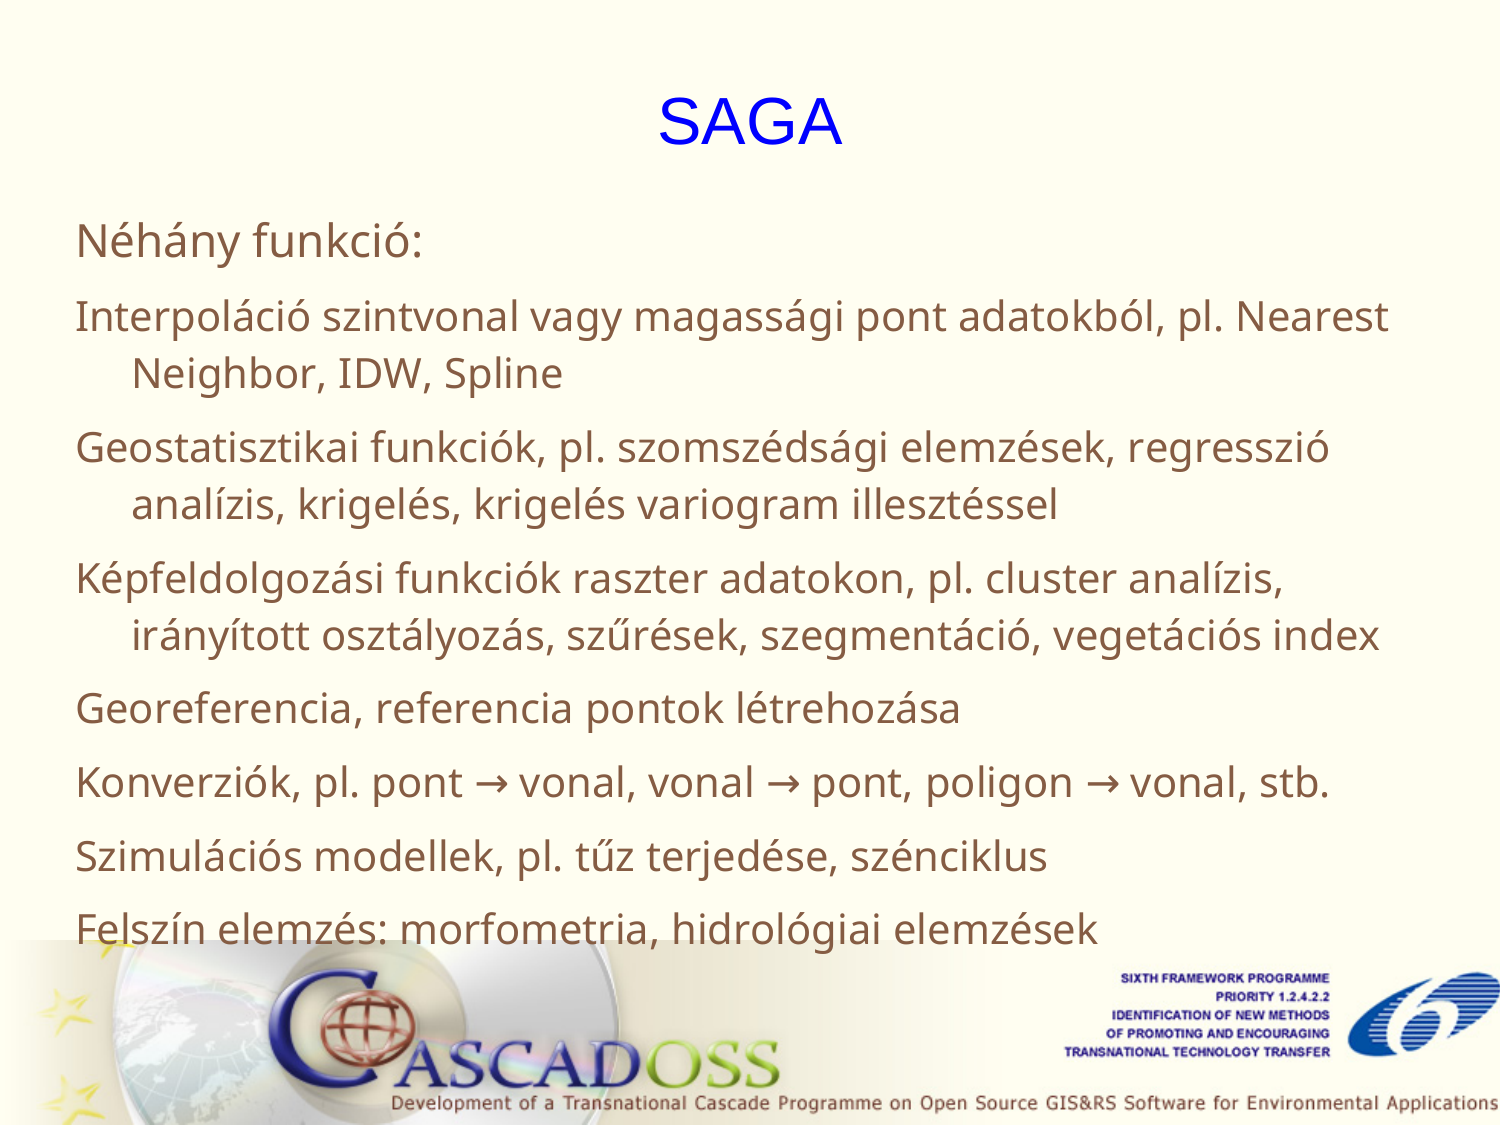

# SAGA
Néhány funkció:
Interpoláció szintvonal vagy magassági pont adatokból, pl. Nearest Neighbor, IDW, Spline
Geostatisztikai funkciók, pl. szomszédsági elemzések, regresszió analízis, krigelés, krigelés variogram illesztéssel
Képfeldolgozási funkciók raszter adatokon, pl. cluster analízis, irányított osztályozás, szűrések, szegmentáció, vegetációs index
Georeferencia, referencia pontok létrehozása
Konverziók, pl. pont → vonal, vonal → pont, poligon → vonal, stb.
Szimulációs modellek, pl. tűz terjedése, szénciklus
Felszín elemzés: morfometria, hidrológiai elemzések